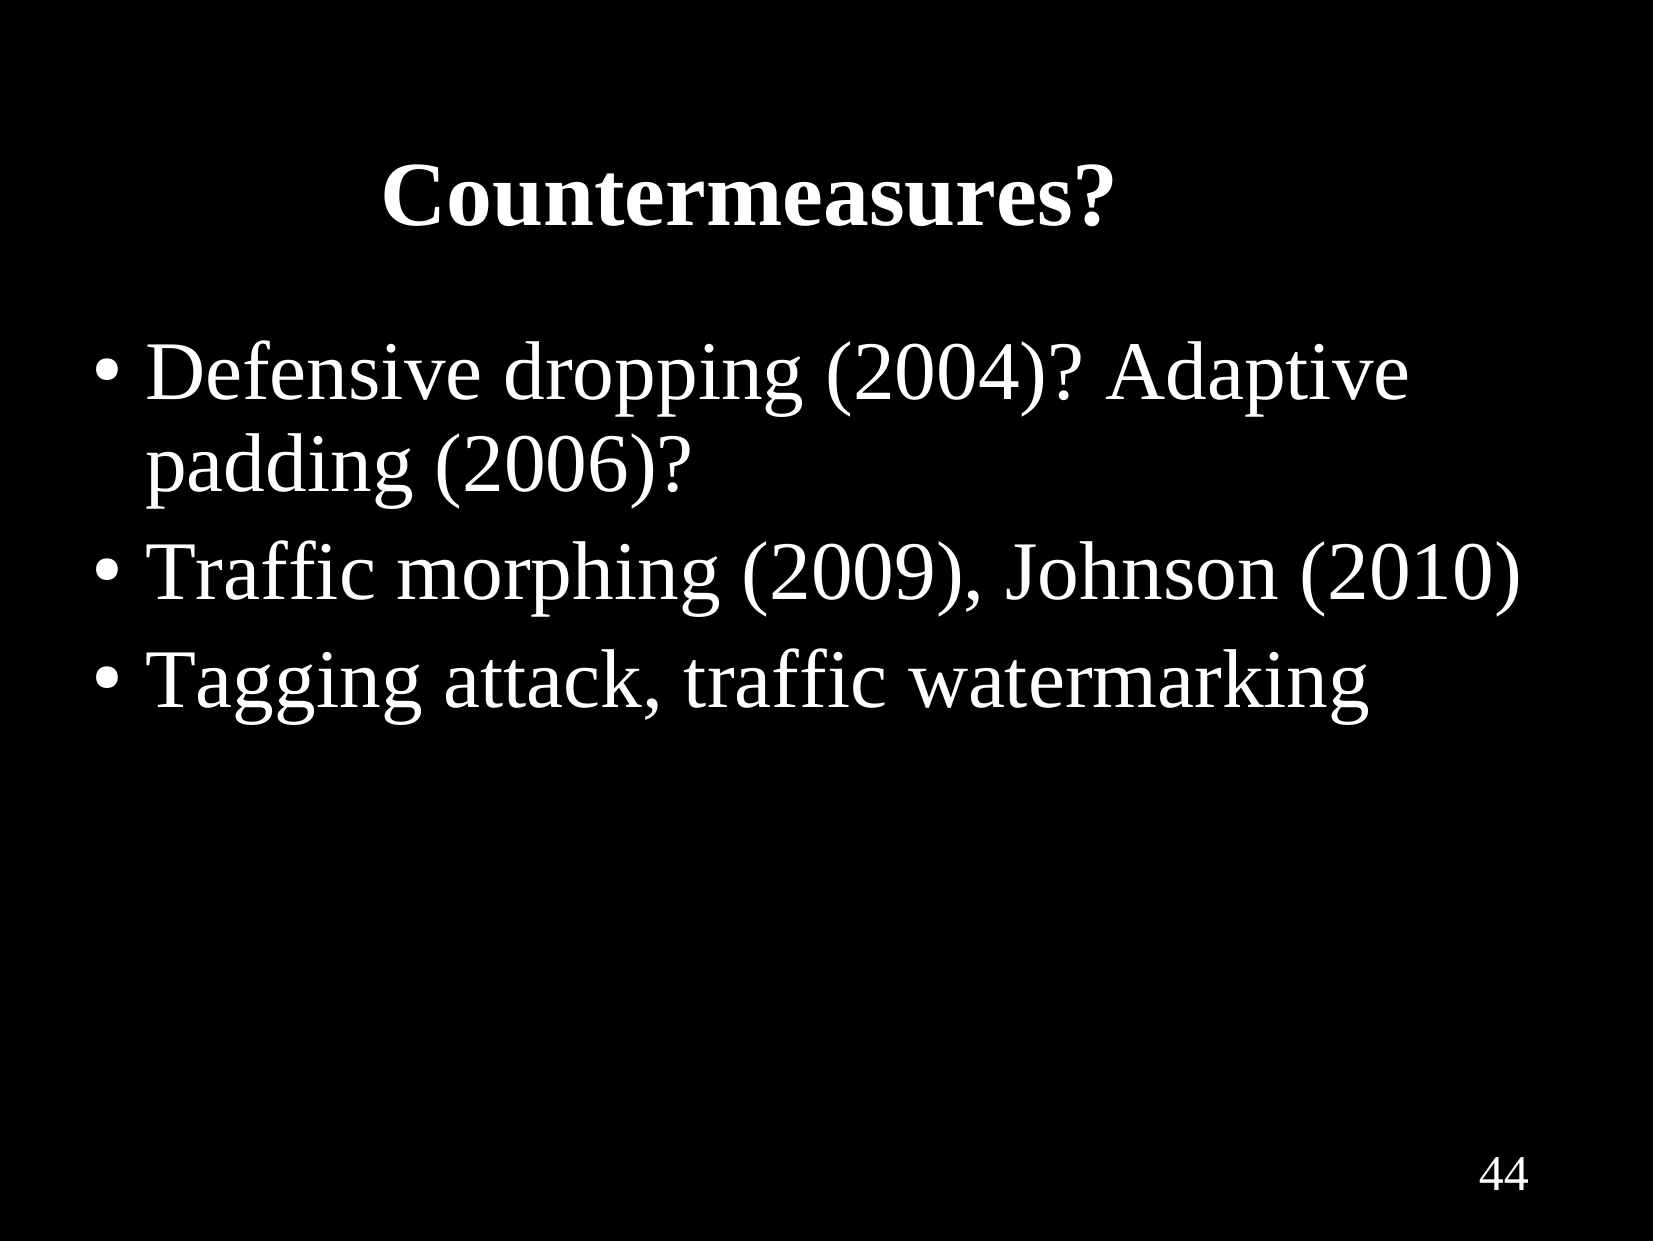

# Countermeasures?
Defensive dropping (2004)? Adaptive padding (2006)?
Traffic morphing (2009), Johnson (2010)
Tagging attack, traffic watermarking